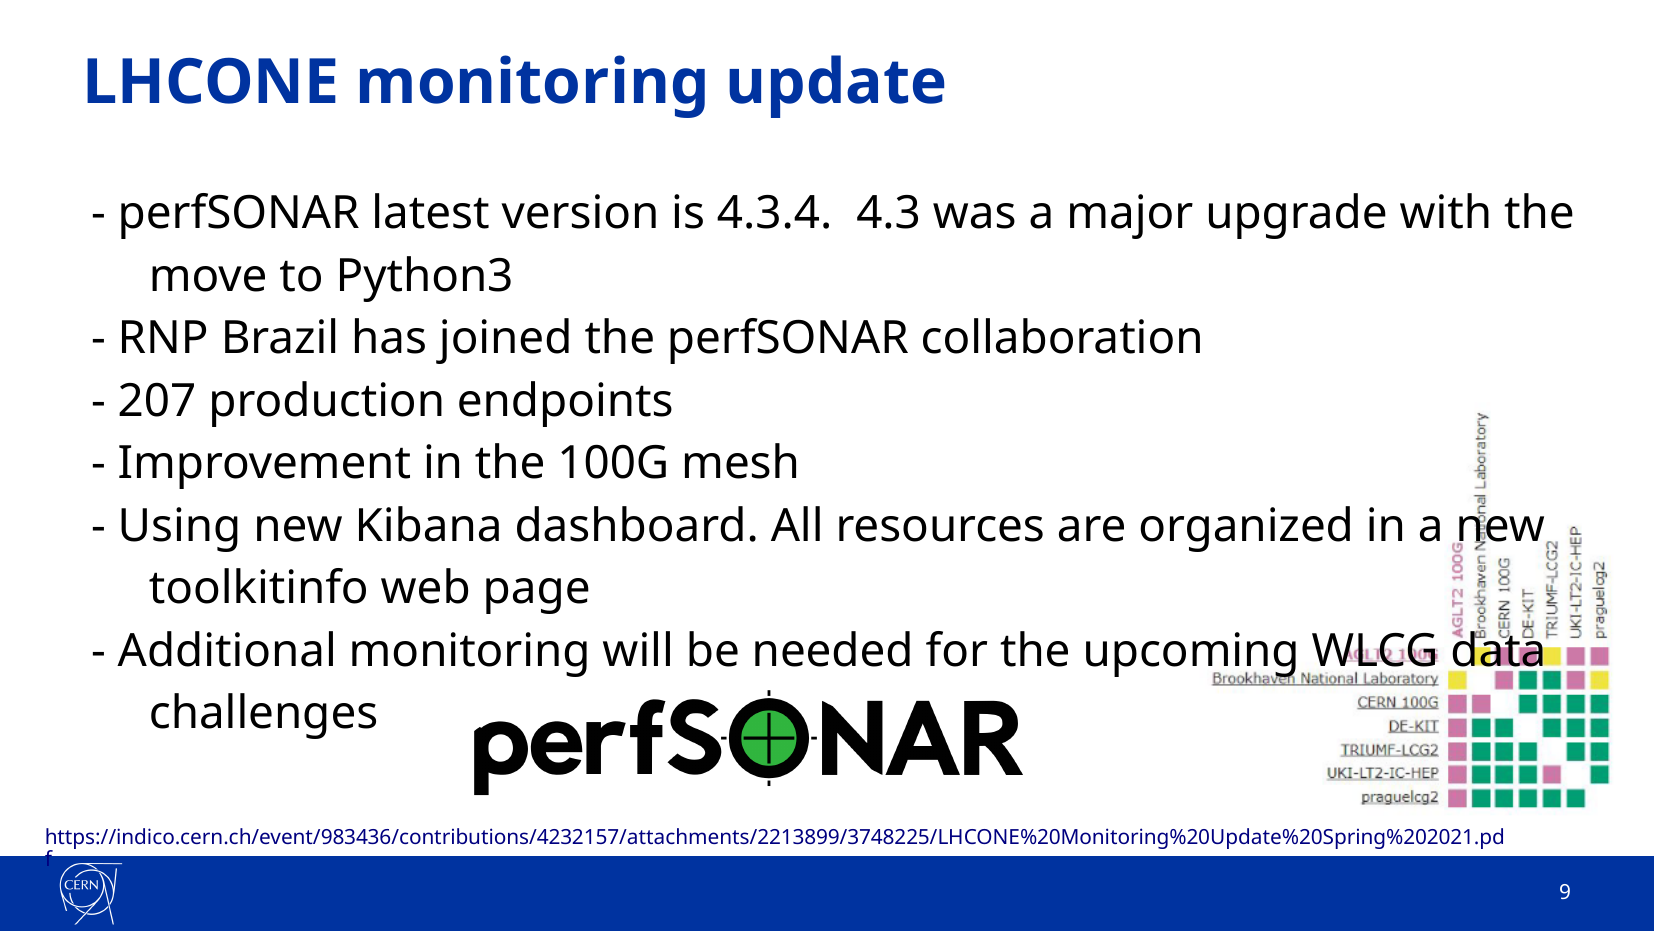

# LHCONE monitoring update
- perfSONAR latest version is 4.3.4. 4.3 was a major upgrade with the move to Python3
- RNP Brazil has joined the perfSONAR collaboration
- 207 production endpoints
- Improvement in the 100G mesh
- Using new Kibana dashboard. All resources are organized in a new toolkitinfo web page
- Additional monitoring will be needed for the upcoming WLCG data challenges
https://indico.cern.ch/event/983436/contributions/4232157/attachments/2213899/3748225/LHCONE%20Monitoring%20Update%20Spring%202021.pdf
9